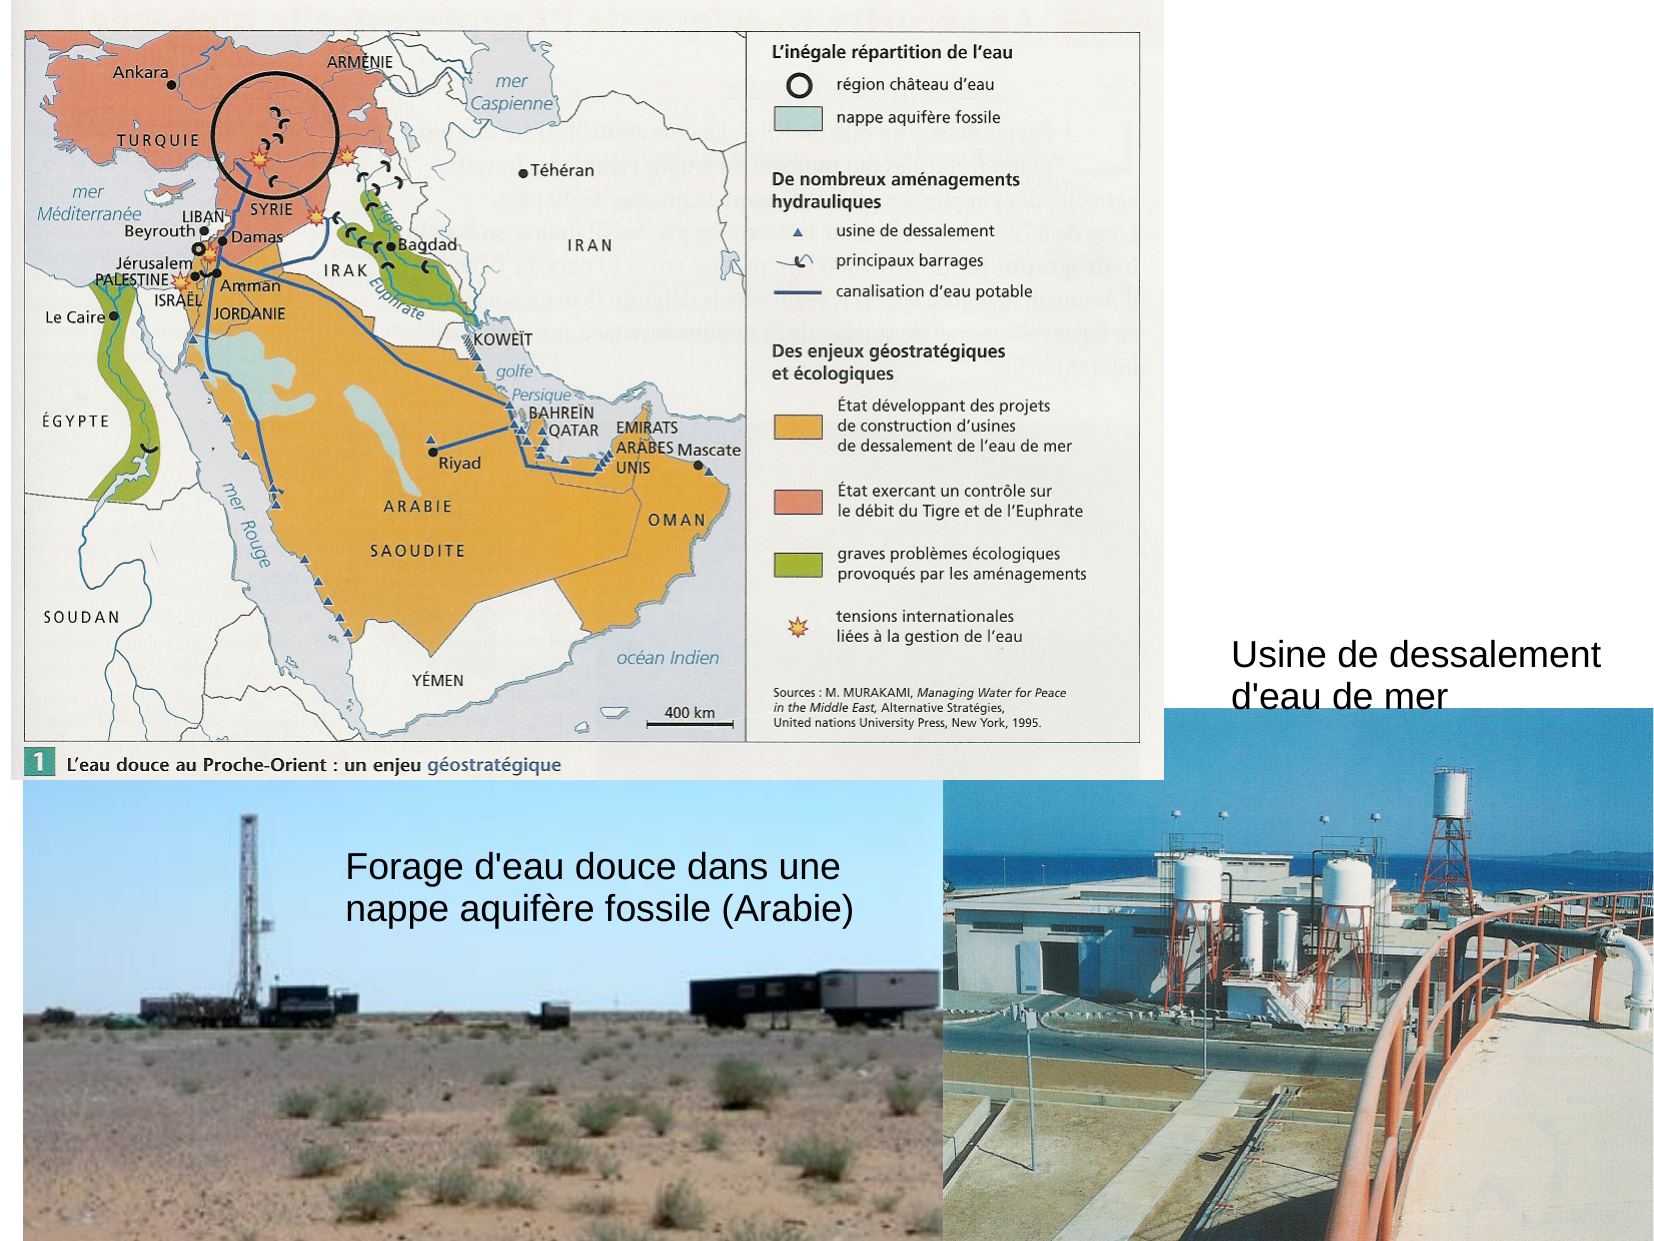

Usine de dessalement
d'eau de mer
Forage d'eau douce dans une
nappe aquifère fossile (Arabie)